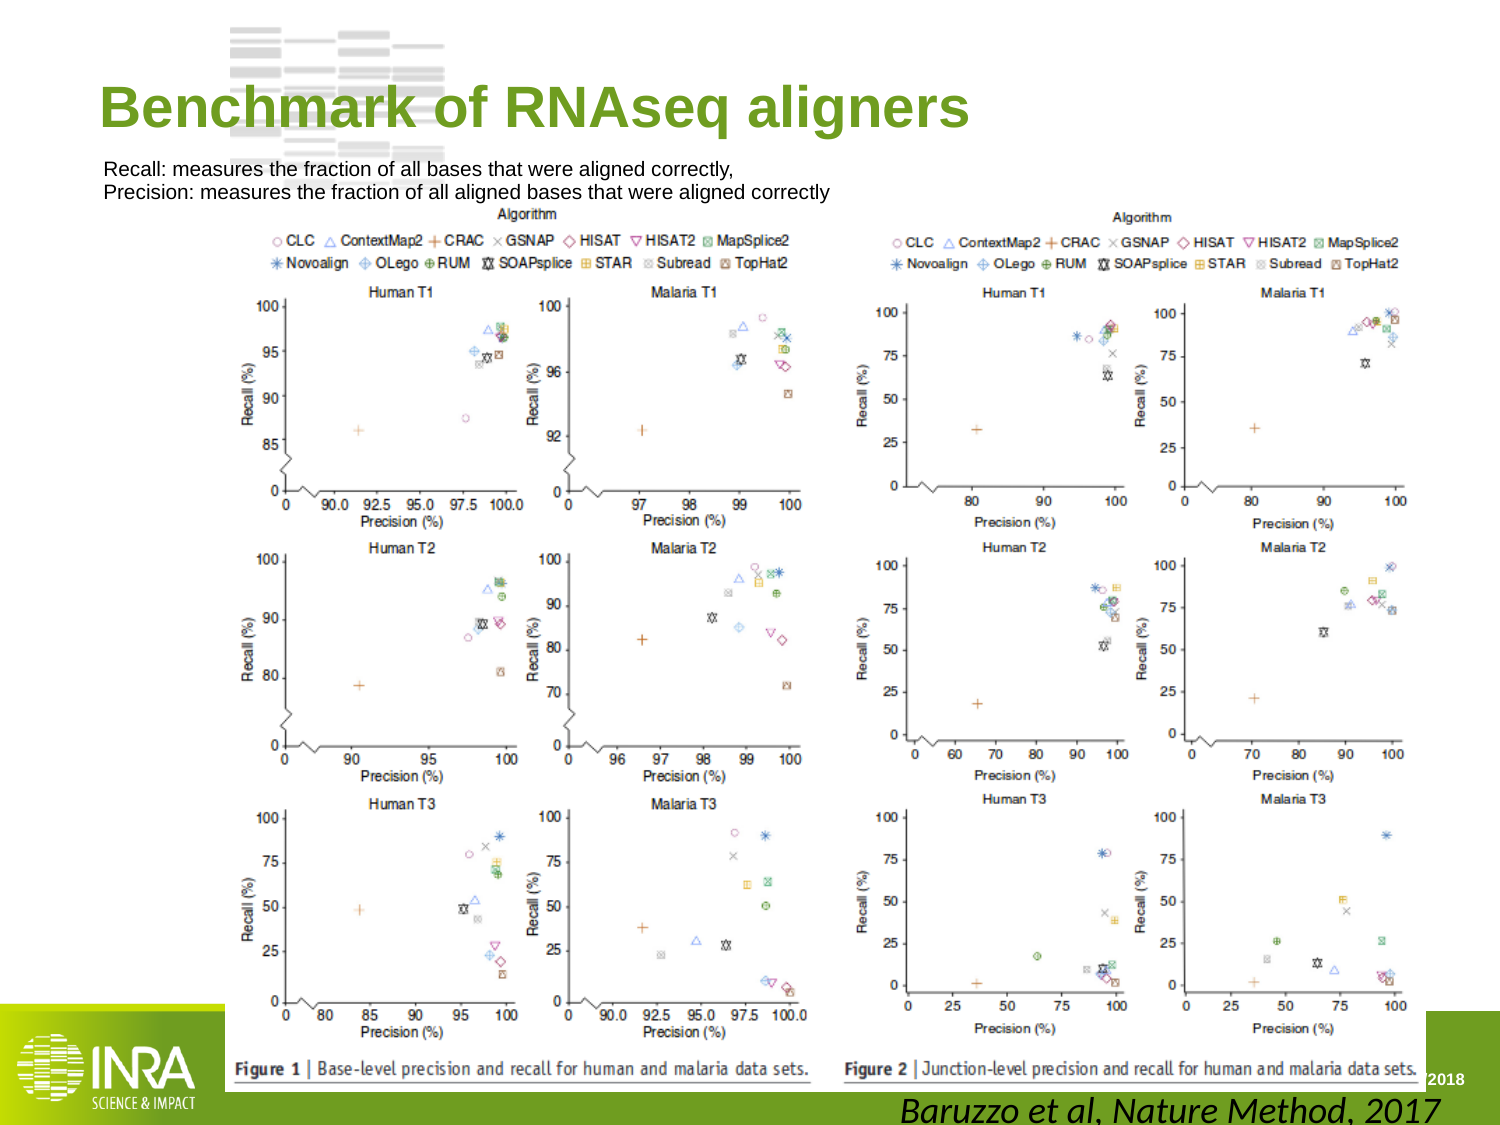

Benchmark of RNAseq aligners
Recall: measures the fraction of all bases that were aligned correctly,
Precision: measures the fraction of all aligned bases that were aligned correctly
Baruzzo et al, Nature Method, 2017